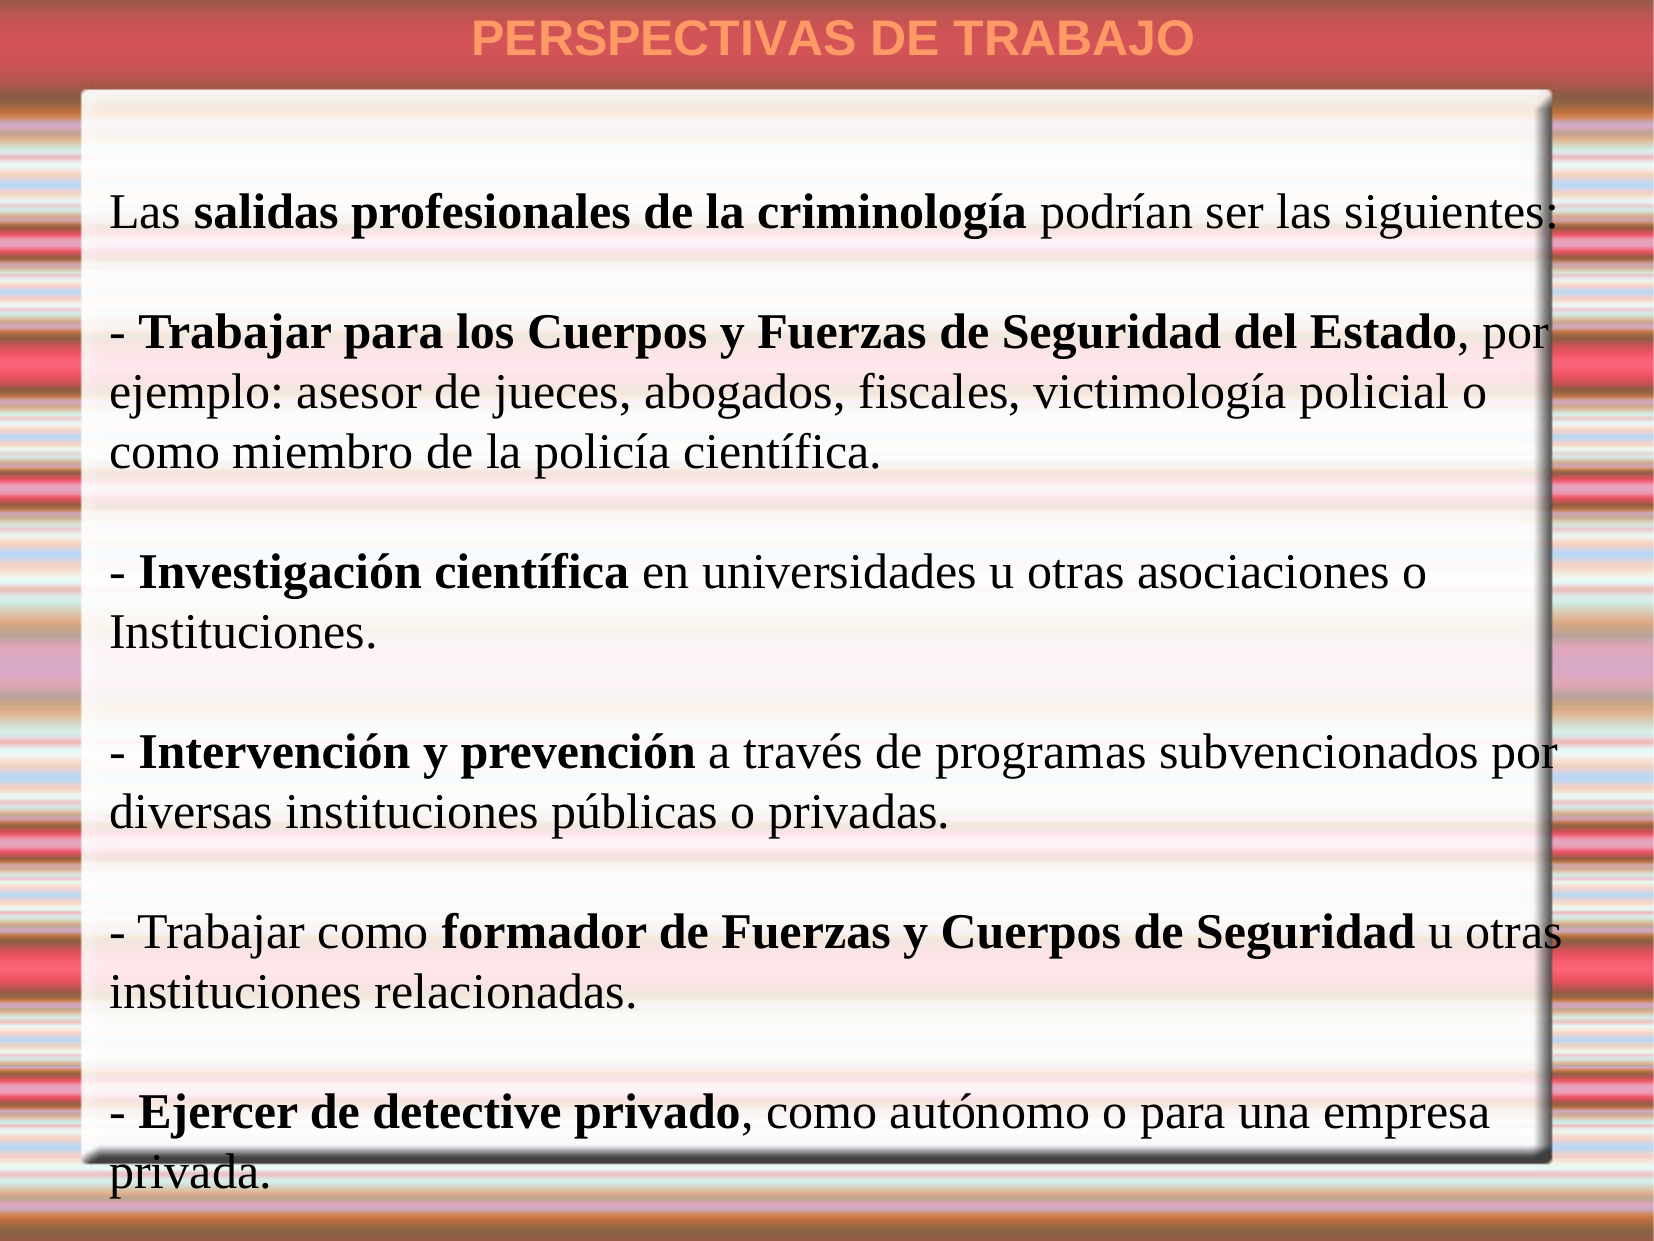

# PERSPECTIVAS DE TRABAJO
Las salidas profesionales de la criminología podrían ser las siguientes:
- Trabajar para los Cuerpos y Fuerzas de Seguridad del Estado, por ejemplo: asesor de jueces, abogados, fiscales, victimología policial o como miembro de la policía científica.
- Investigación científica en universidades u otras asociaciones o Instituciones.
- Intervención y prevención a través de programas subvencionados por diversas instituciones públicas o privadas.
- Trabajar como formador de Fuerzas y Cuerpos de Seguridad u otras instituciones relacionadas.
- Ejercer de detective privado, como autónomo o para una empresa privada.